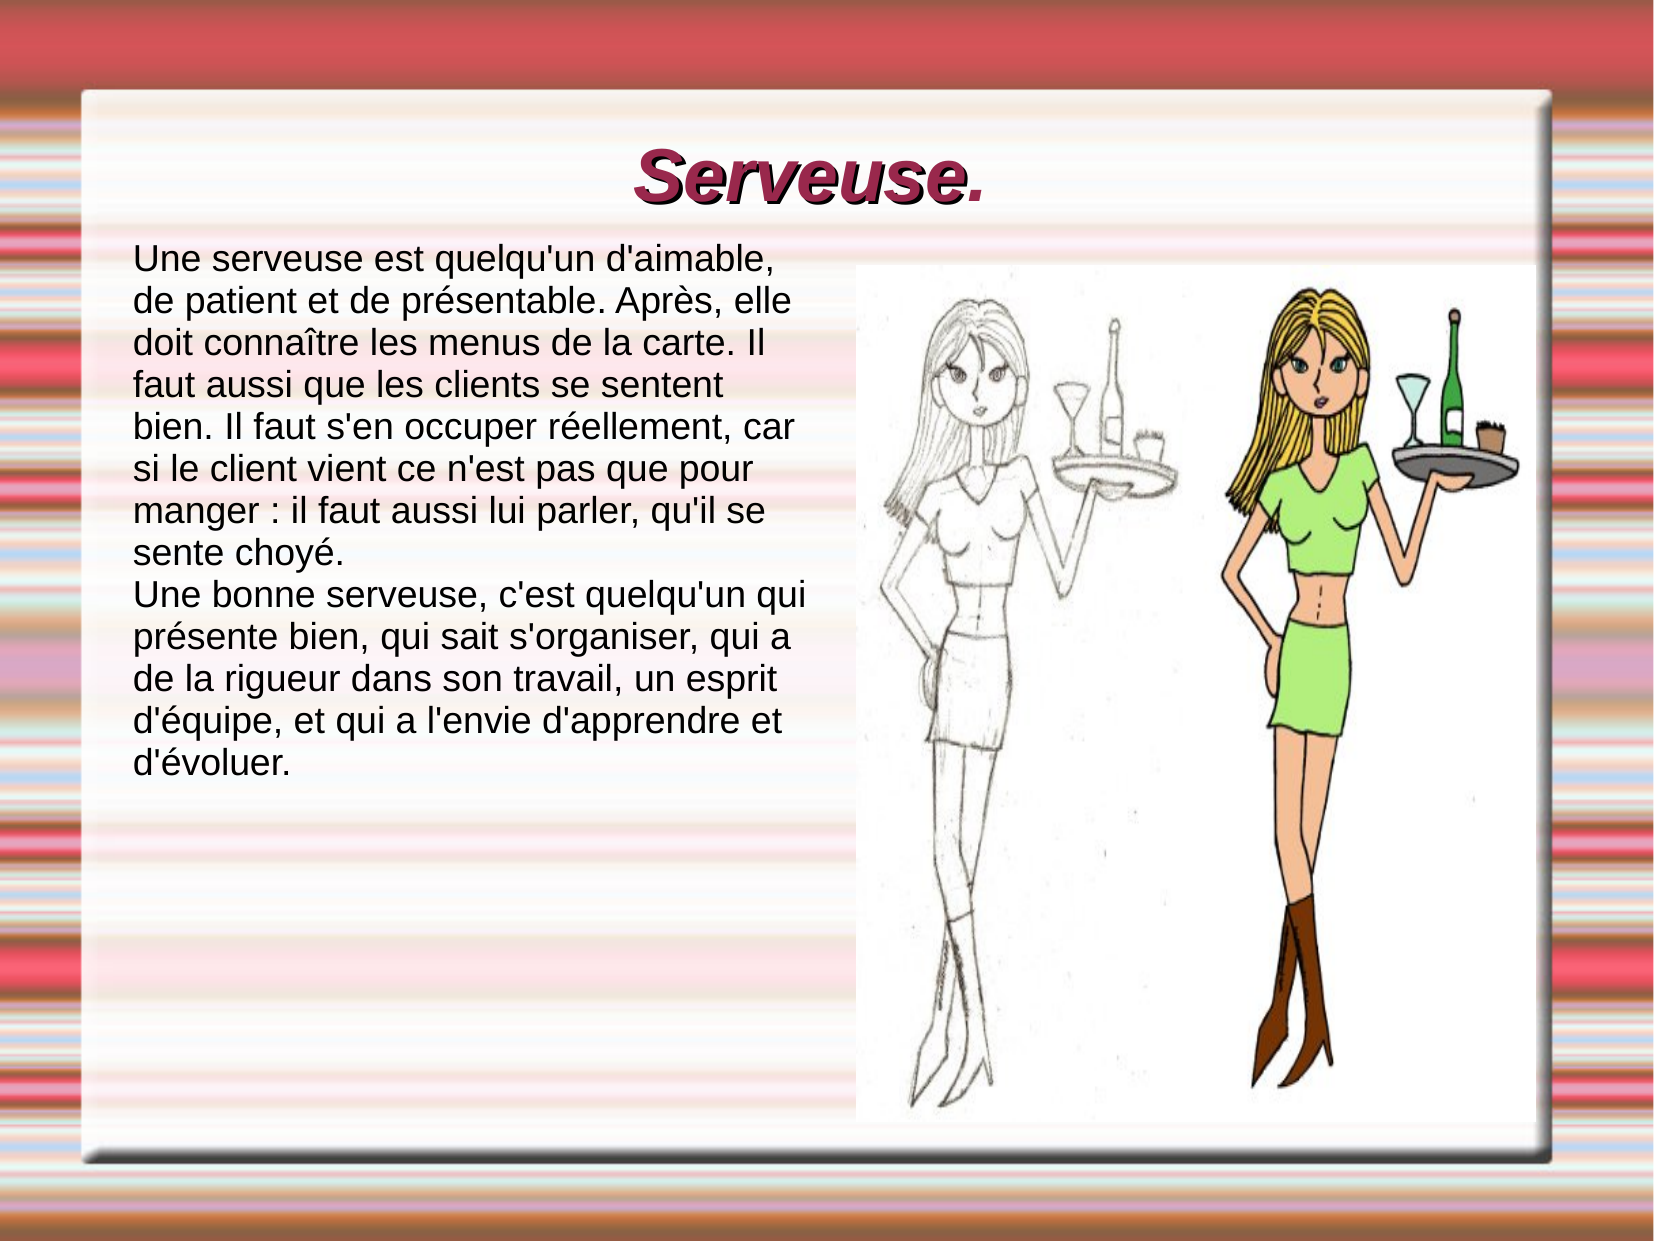

# Serveuse.
Une serveuse est quelqu'un d'aimable, de patient et de présentable. Après, elle doit connaître les menus de la carte. Il faut aussi que les clients se sentent bien. Il faut s'en occuper réellement, car si le client vient ce n'est pas que pour manger : il faut aussi lui parler, qu'il se sente choyé.
Une bonne serveuse, c'est quelqu'un qui présente bien, qui sait s'organiser, qui a de la rigueur dans son travail, un esprit d'équipe, et qui a l'envie d'apprendre et d'évoluer.